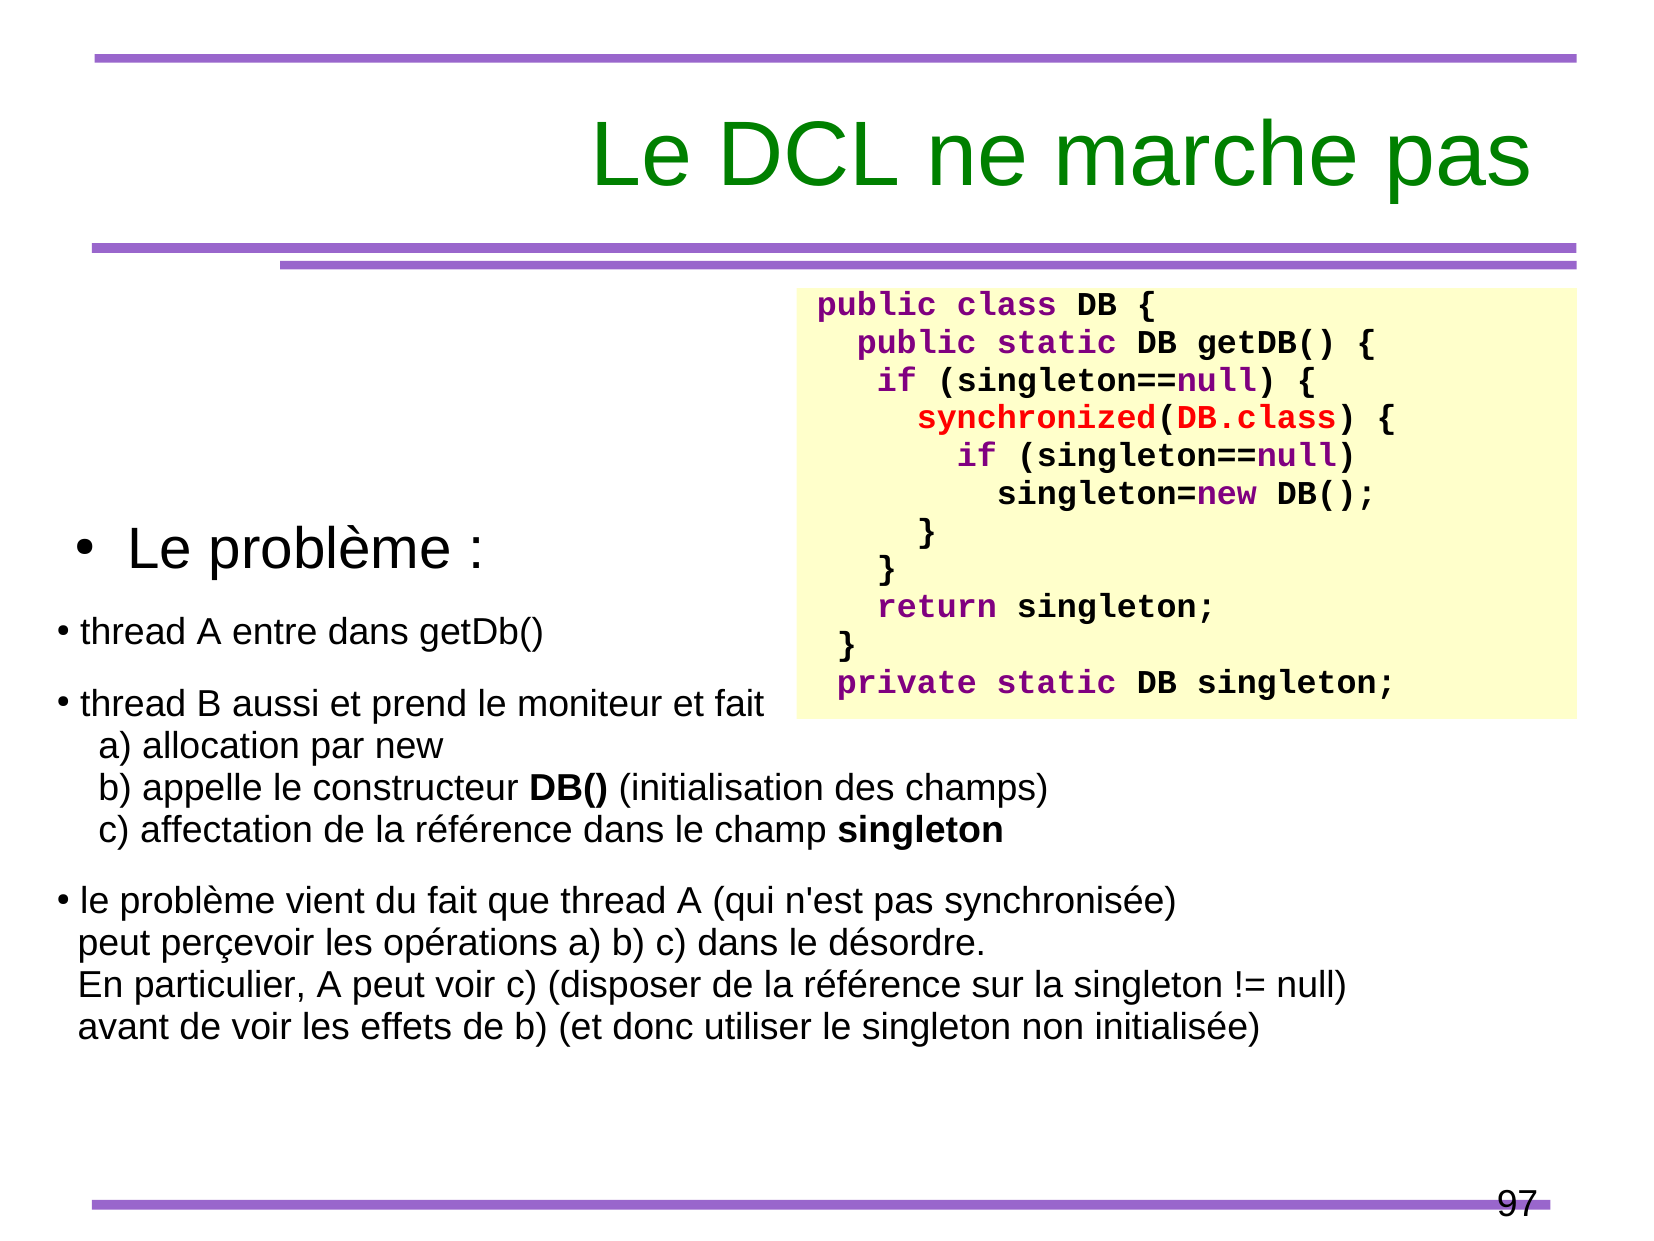

# Le DCL ne marche pas
 public class DB {
 public static DB getDB() {
 if (singleton==null) {
 synchronized(DB.class) {
 if (singleton==null)
 singleton=new DB();
 }
 }
 return singleton;
 }
 private static DB singleton;
}
}00
Le problème :
 thread A entre dans getDb()
 thread B aussi et prend le moniteur et fait
 a) allocation par new
 b) appelle le constructeur DB() (initialisation des champs)
 c) affectation de la référence dans le champ singleton
 le problème vient du fait que thread A (qui n'est pas synchronisée)
 peut perçevoir les opérations a) b) c) dans le désordre.
 En particulier, A peut voir c) (disposer de la référence sur la singleton != null)
 avant de voir les effets de b) (et donc utiliser le singleton non initialisée)